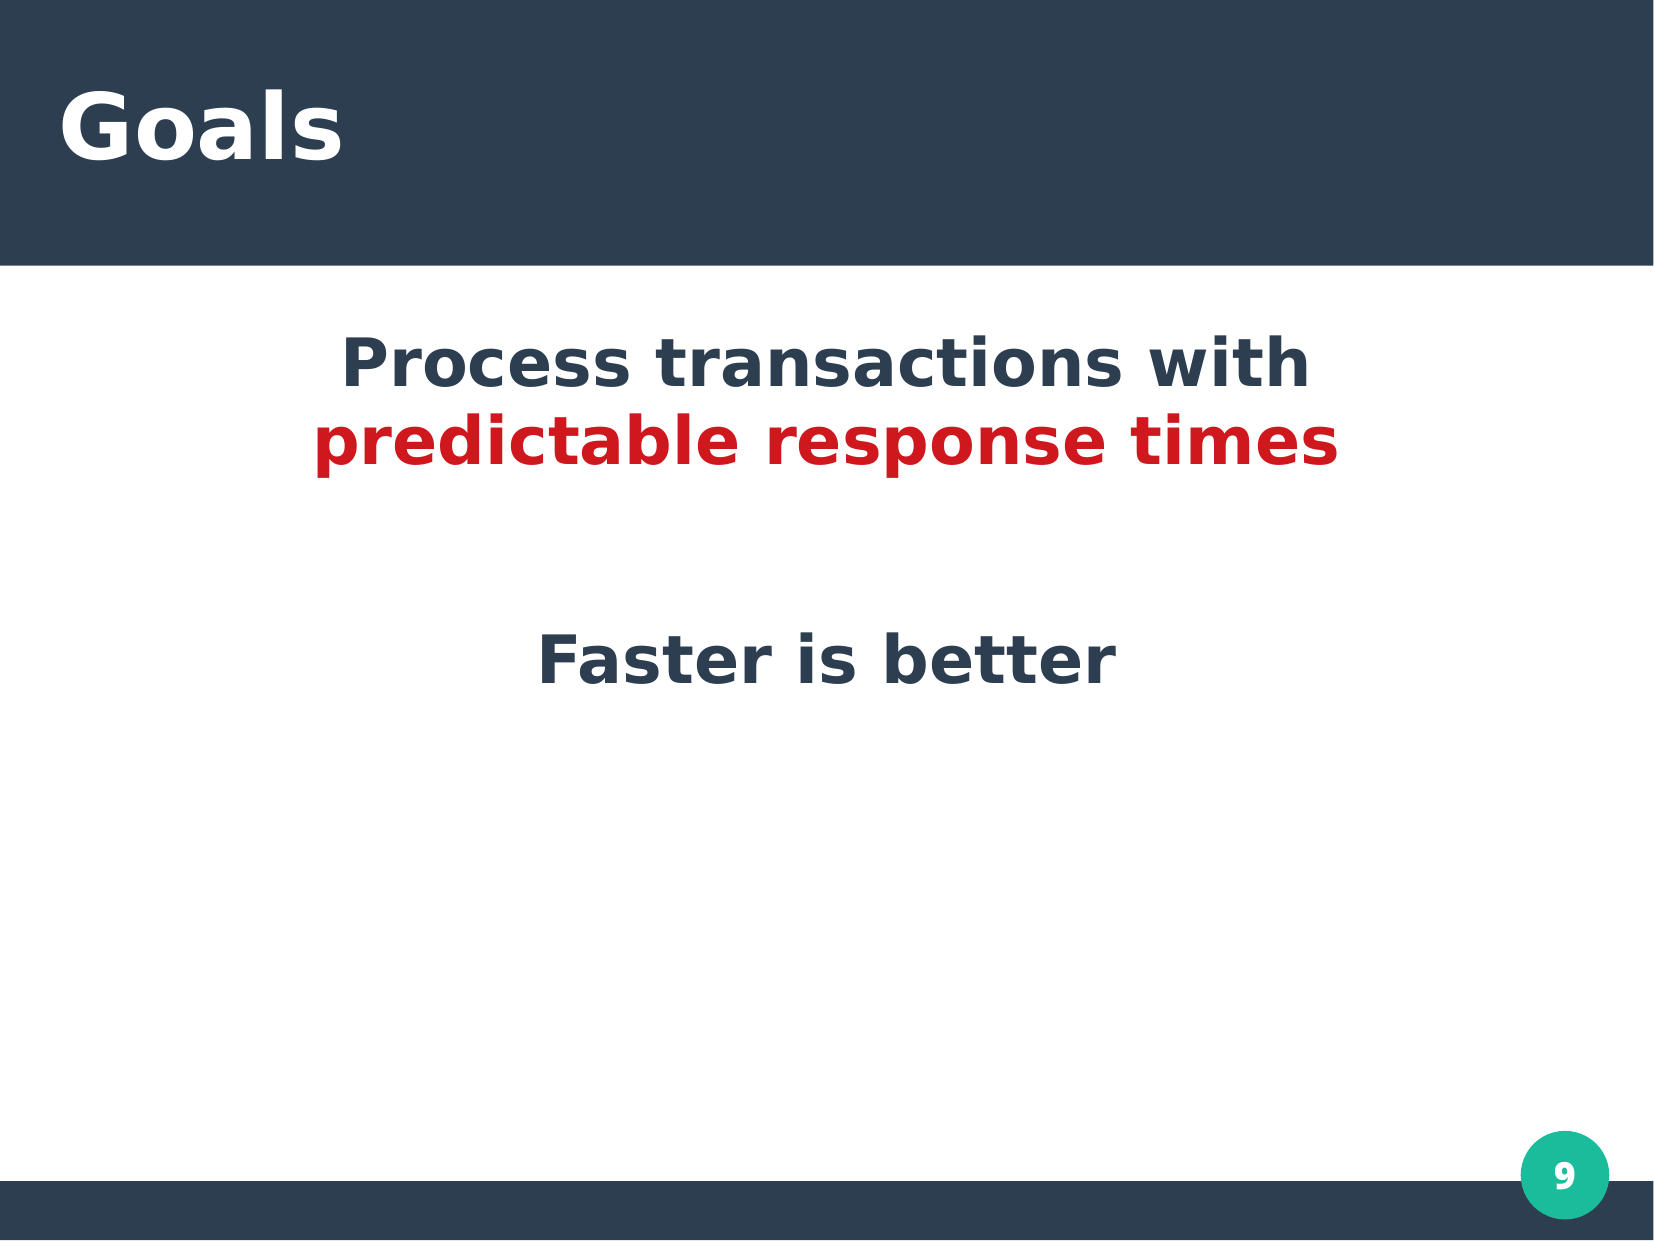

# Goals
Process transactions with
predictable response times
Faster is better
9